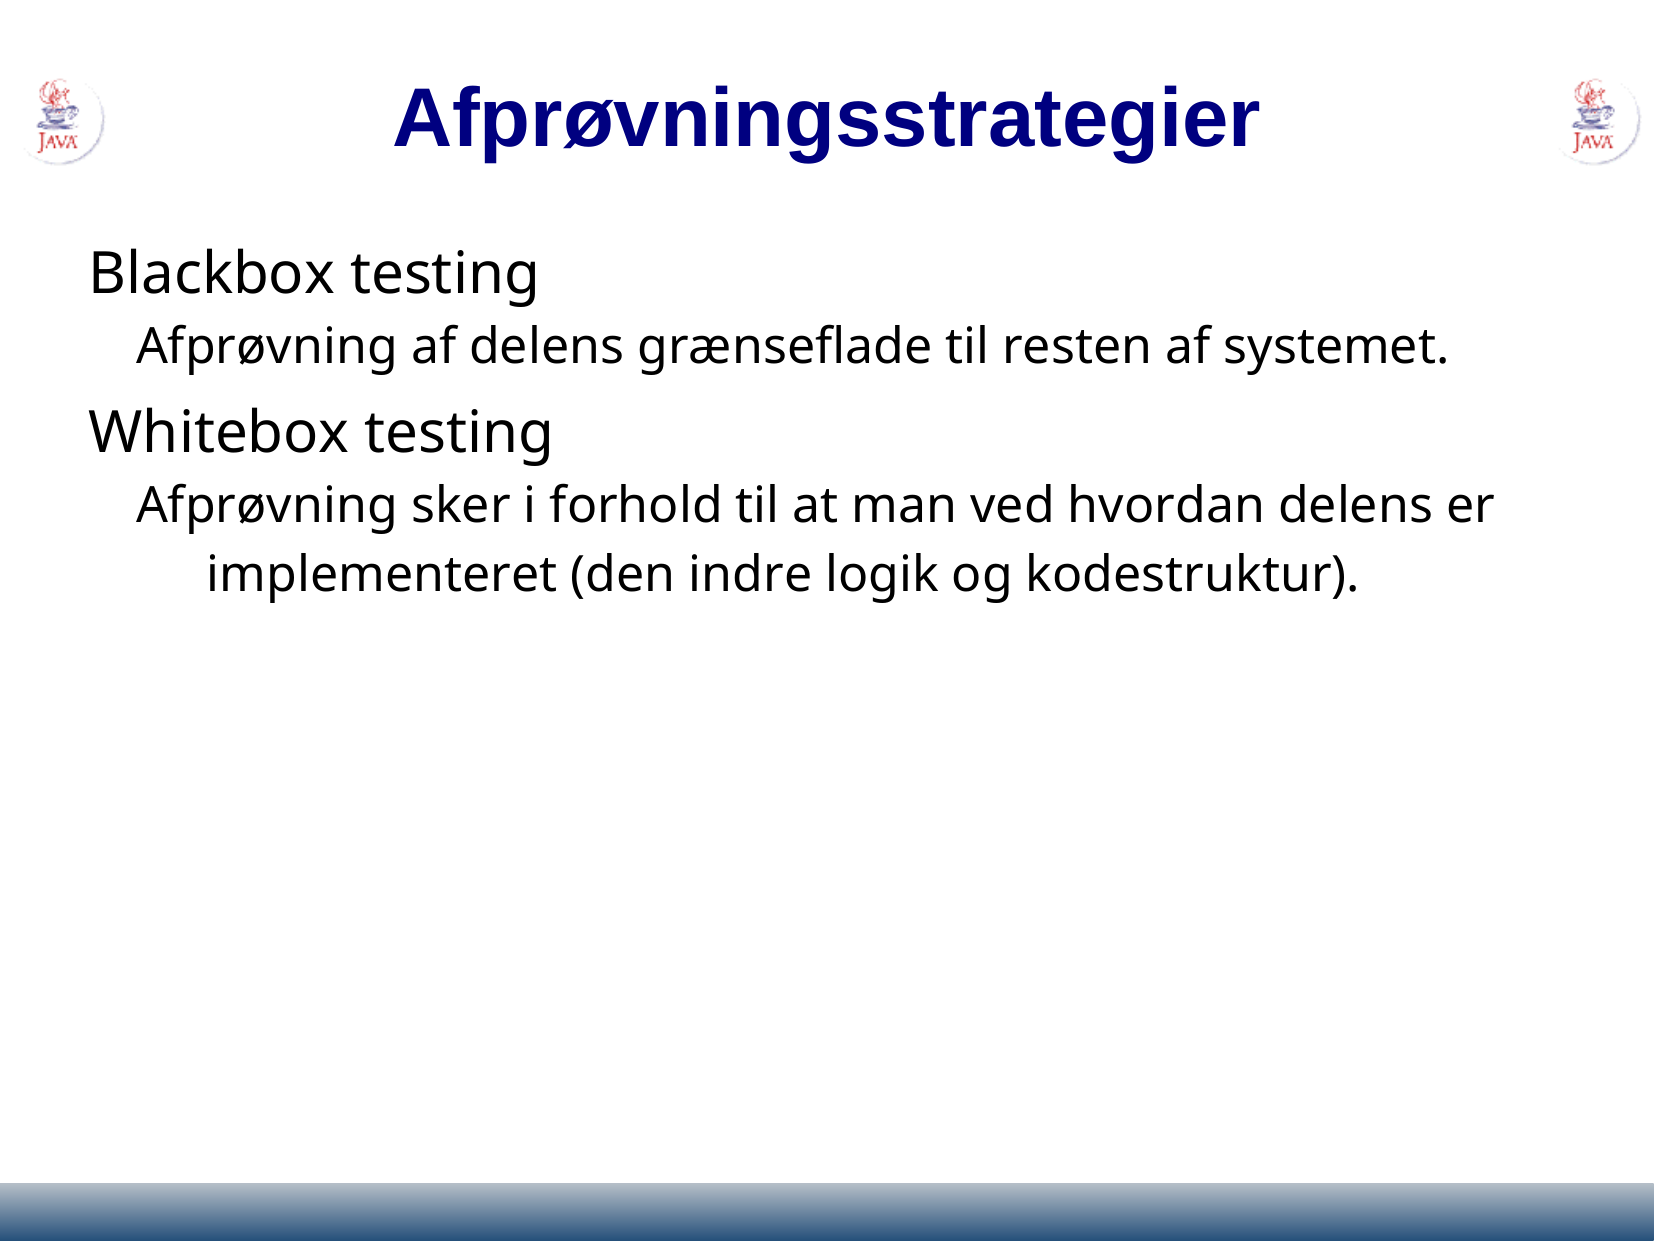

# Afprøvningsstrategier
Blackbox testing
Afprøvning af delens grænseflade til resten af systemet.
Whitebox testing
Afprøvning sker i forhold til at man ved hvordan delens er implementeret (den indre logik og kodestruktur).